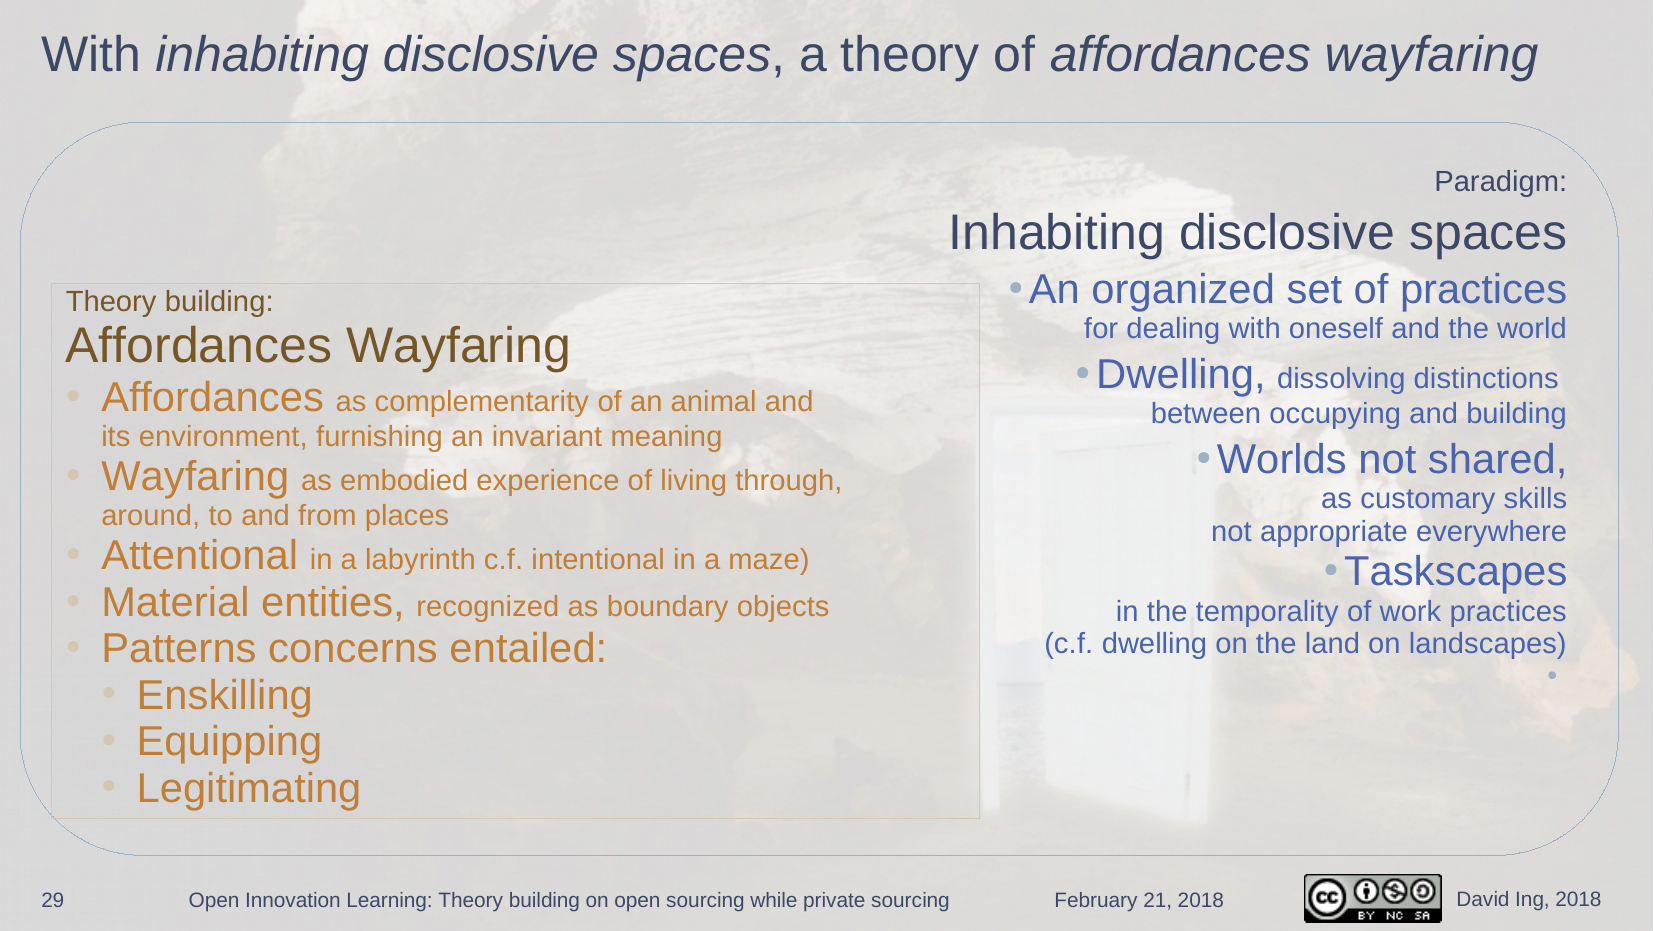

# With inhabiting disclosive spaces, a theory of affordances wayfaring
Paradigm:
Inhabiting disclosive spaces
An organized set of practices
for dealing with oneself and the world
Dwelling, dissolving distinctions
between occupying and building
Worlds not shared,
as customary skills
 not appropriate everywhere
Taskscapes
 in the temporality of work practices
(c.f. dwelling on the land on landscapes)
Theory building:
Affordances Wayfaring
Affordances as complementarity of an animal and
its environment, furnishing an invariant meaning
Wayfaring as embodied experience of living through,
around, to and from places
Attentional in a labyrinth c.f. intentional in a maze)
Material entities, recognized as boundary objects
Patterns concerns entailed:
Enskilling
Equipping
Legitimating
Open Innovation Learning: Theory building on open sourcing while private sourcing
February 21, 2018
29